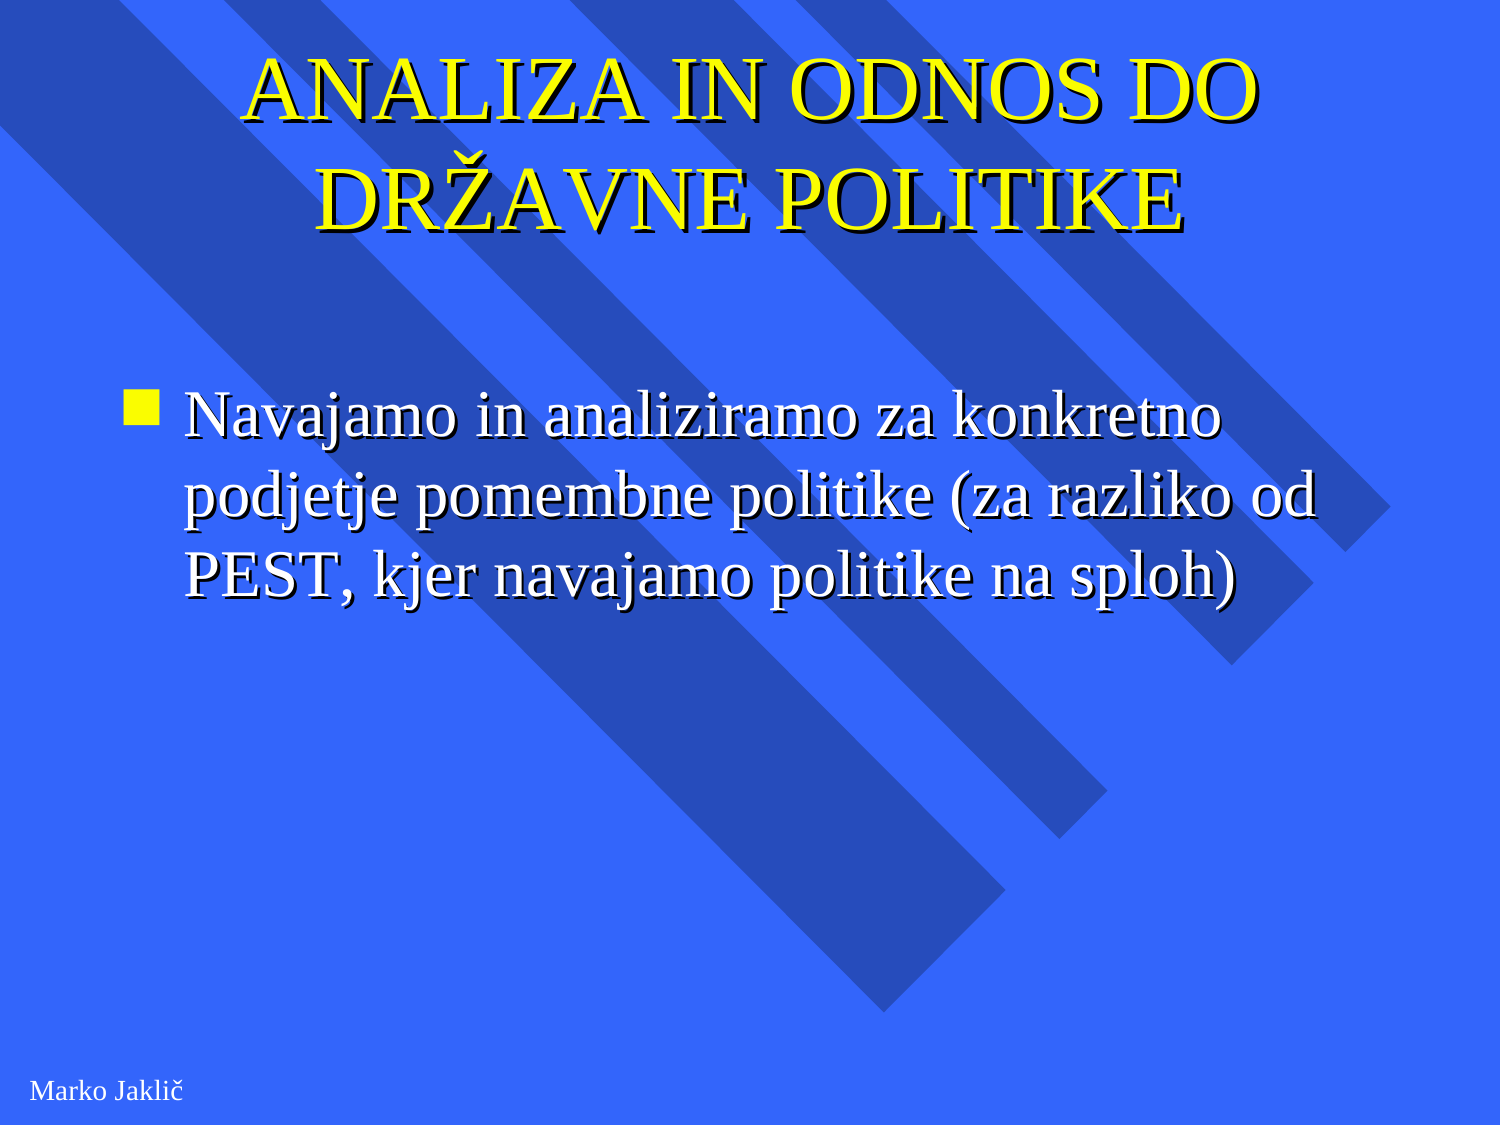

# ANALIZA IN ODNOS DO DRŽAVNE POLITIKE
Navajamo in analiziramo za konkretno podjetje pomembne politike (za razliko od PEST, kjer navajamo politike na sploh)